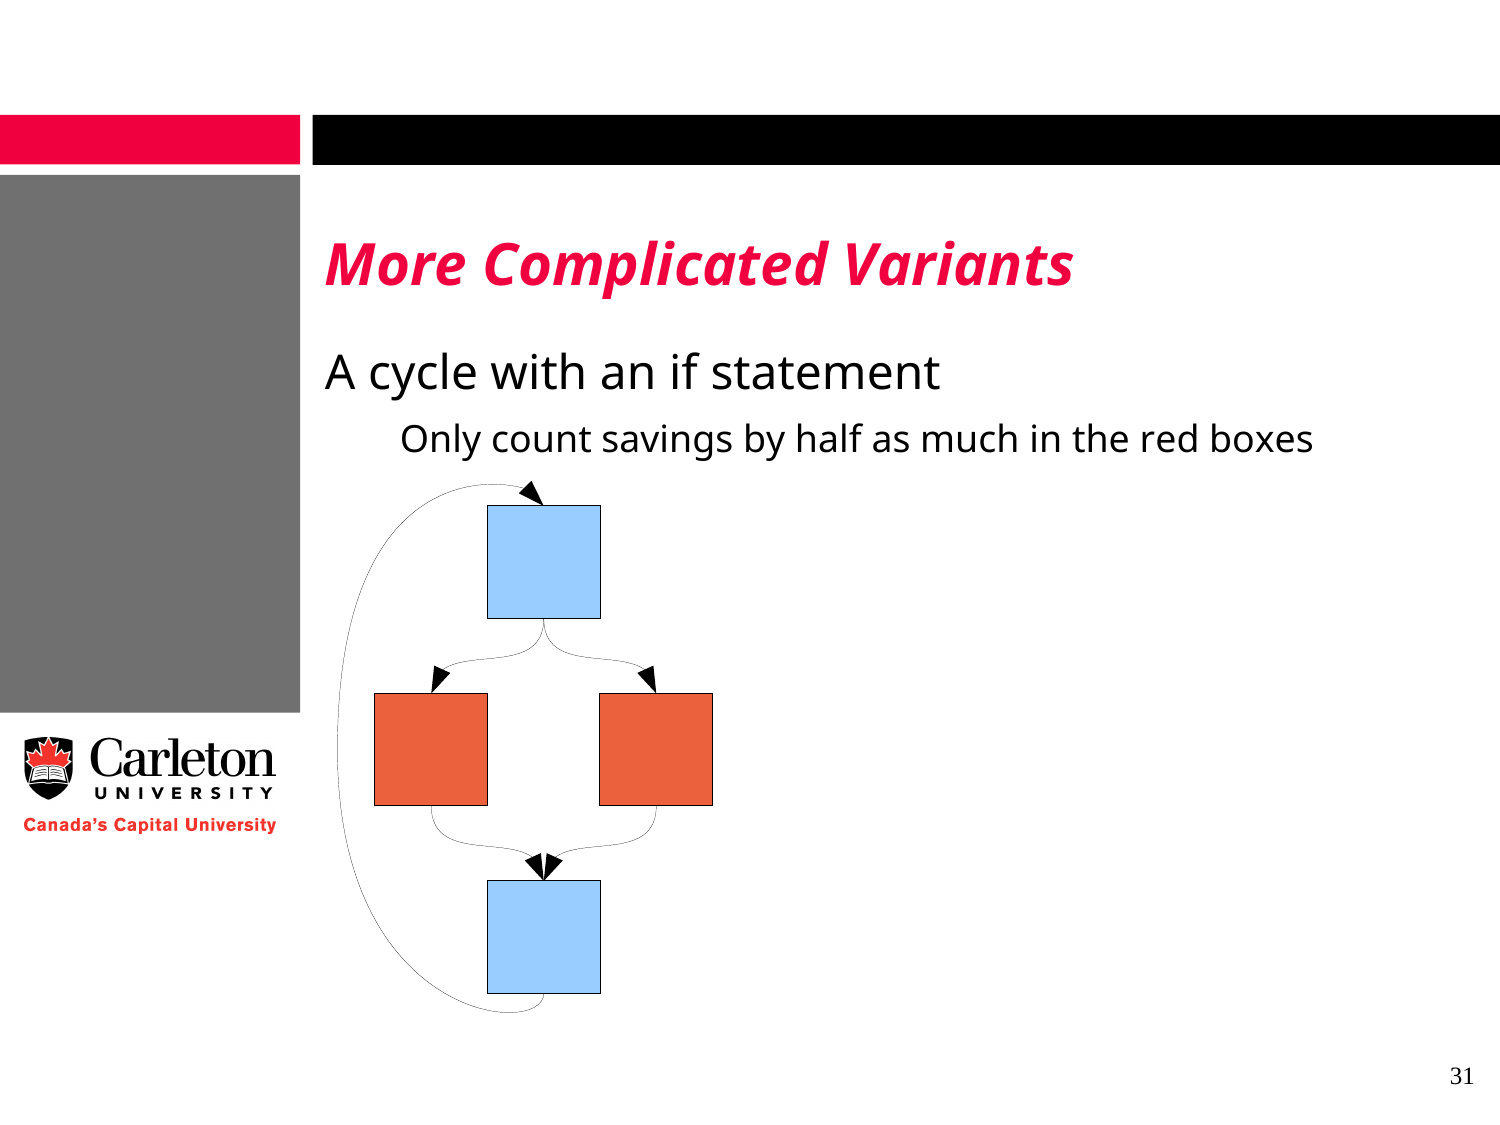

# More Complicated Variants
A cycle with an if statement
Only count savings by half as much in the red boxes
31